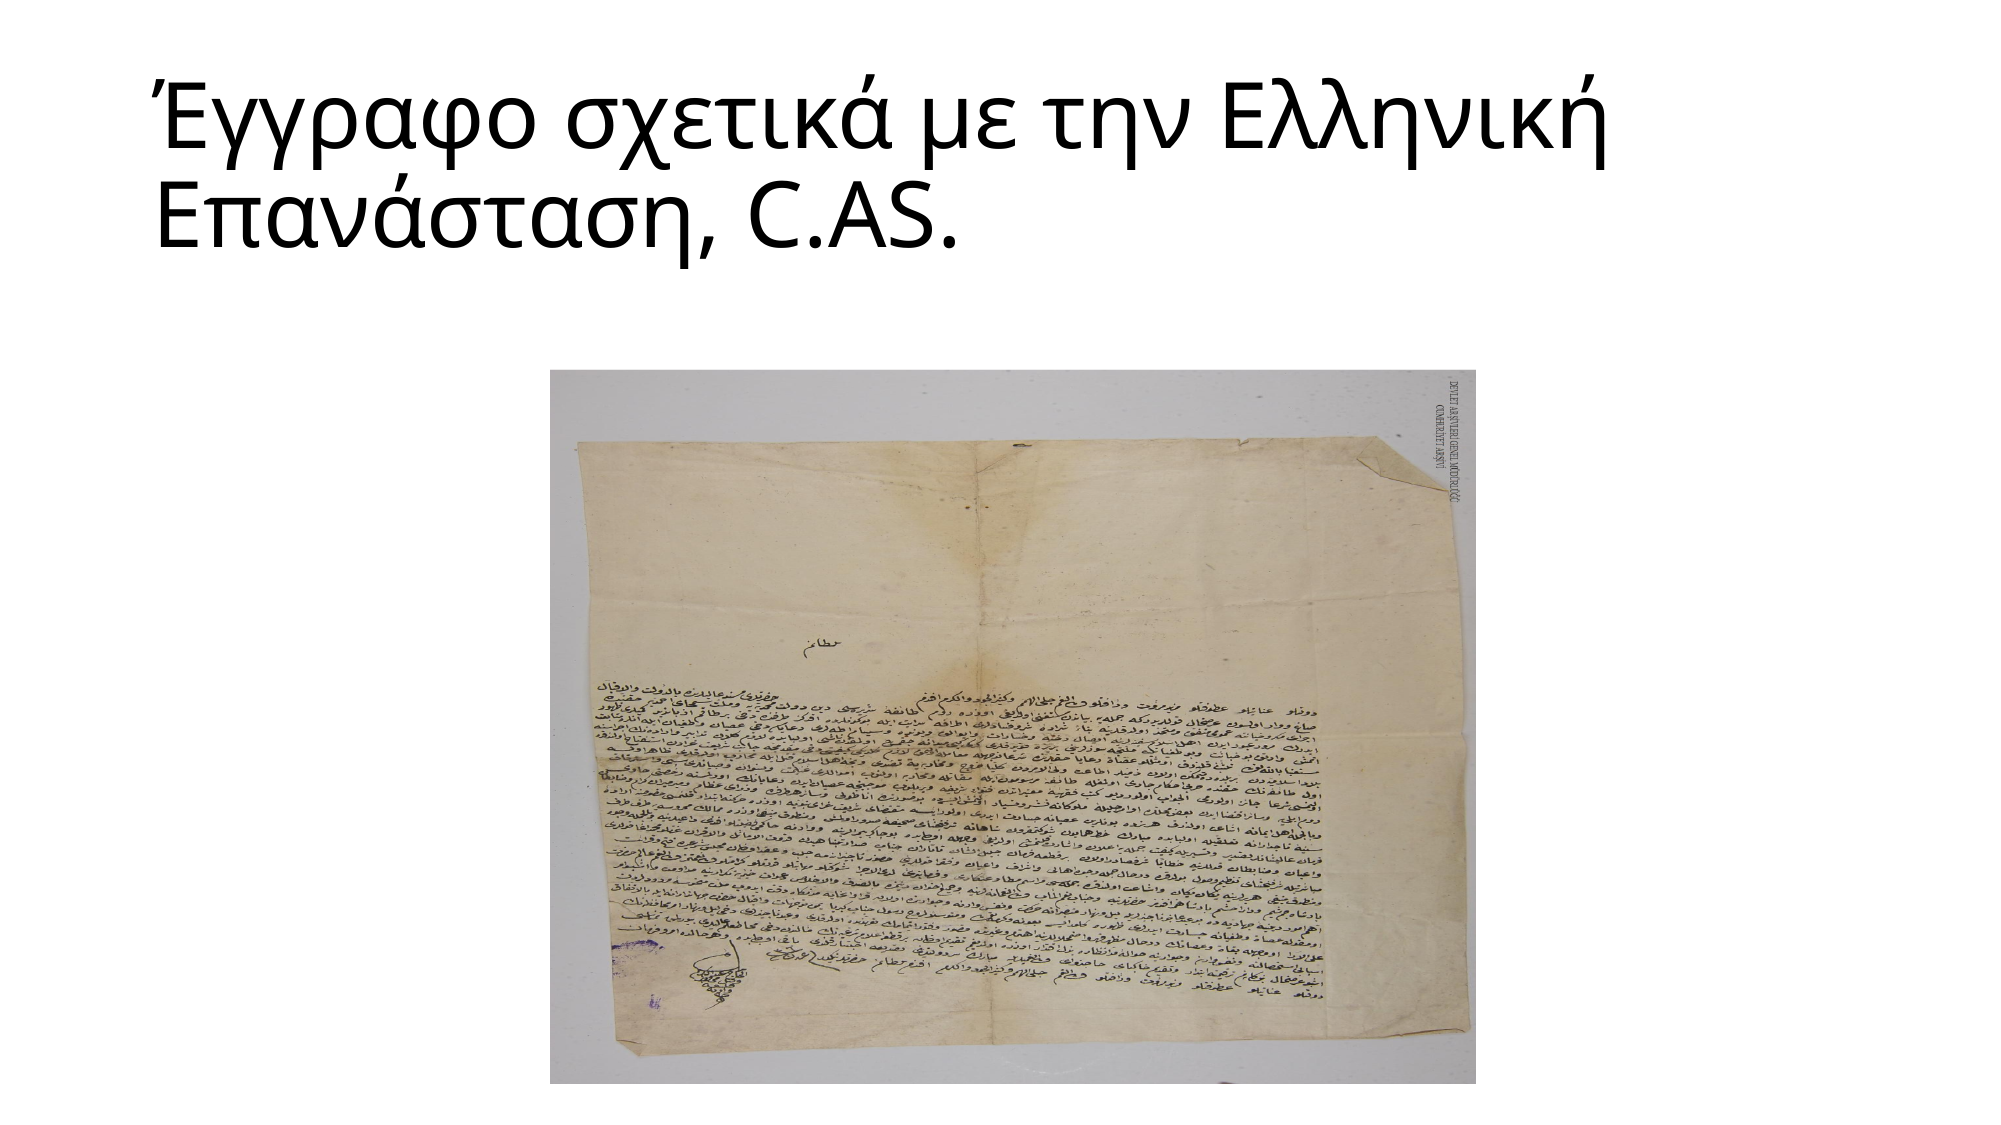

# Έγγραφο σχετικά με την Ελληνική Επανάσταση, C.AS.